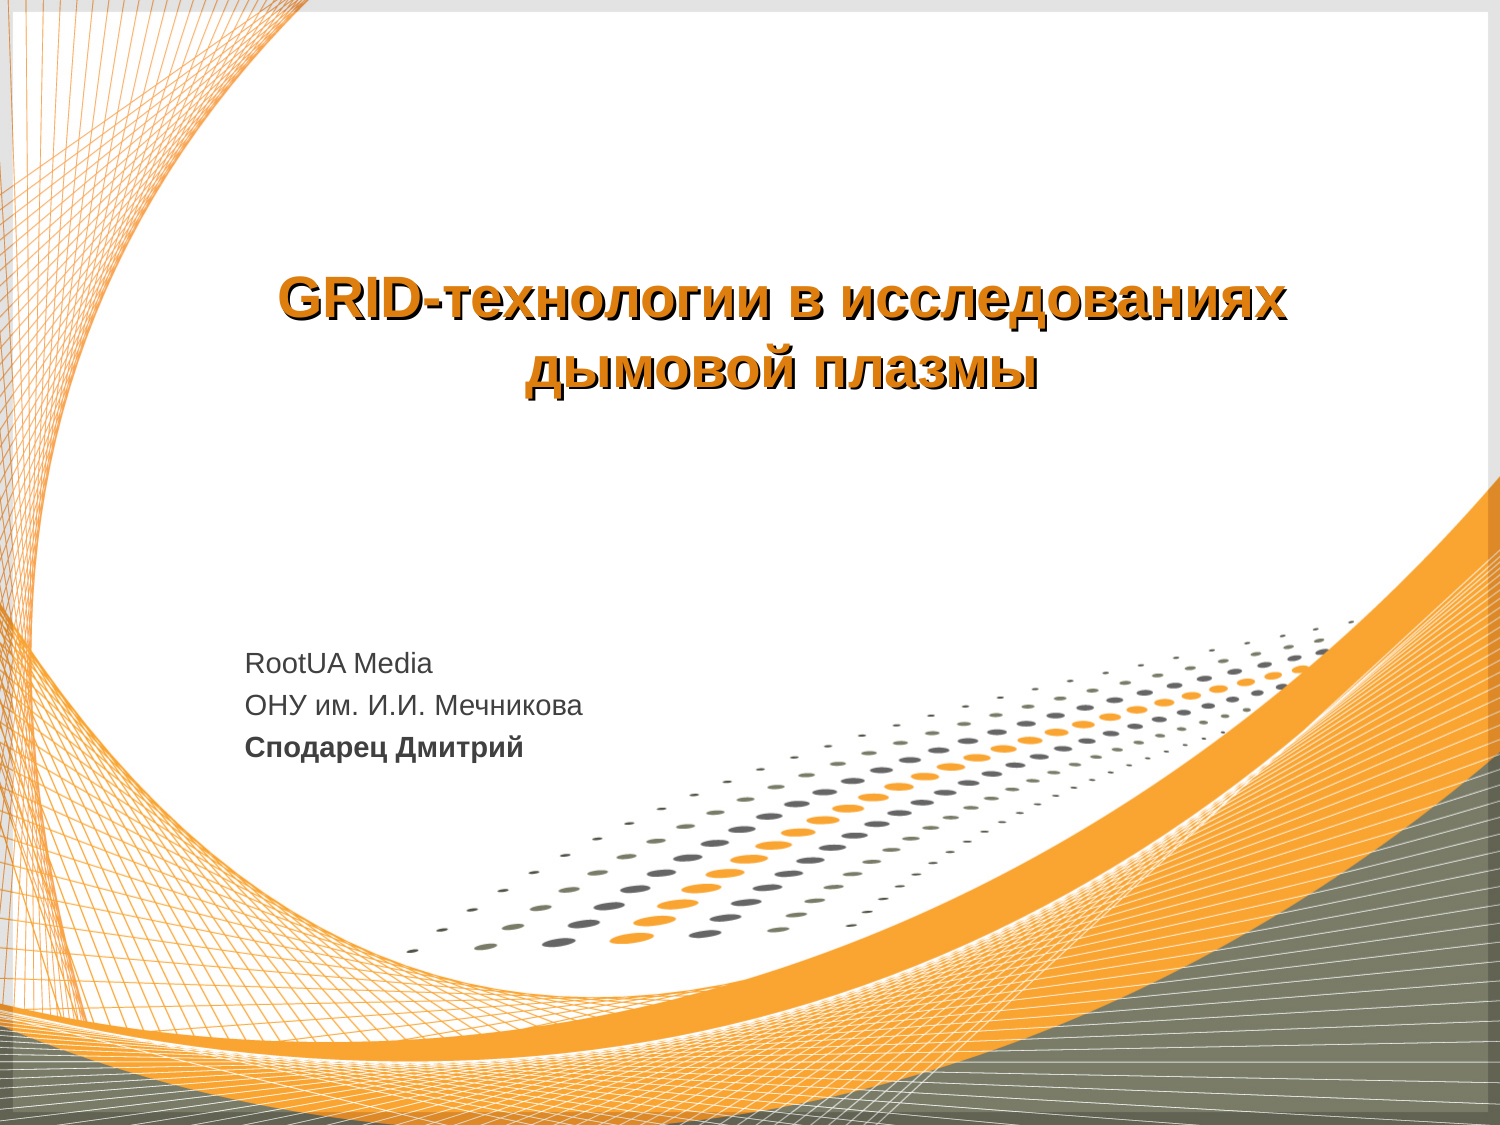

# GRID-технологии в исследованиях дымовой плазмы
RootUA Media
ОНУ им. И.И. Мечникова
Сподарец Дмитрий